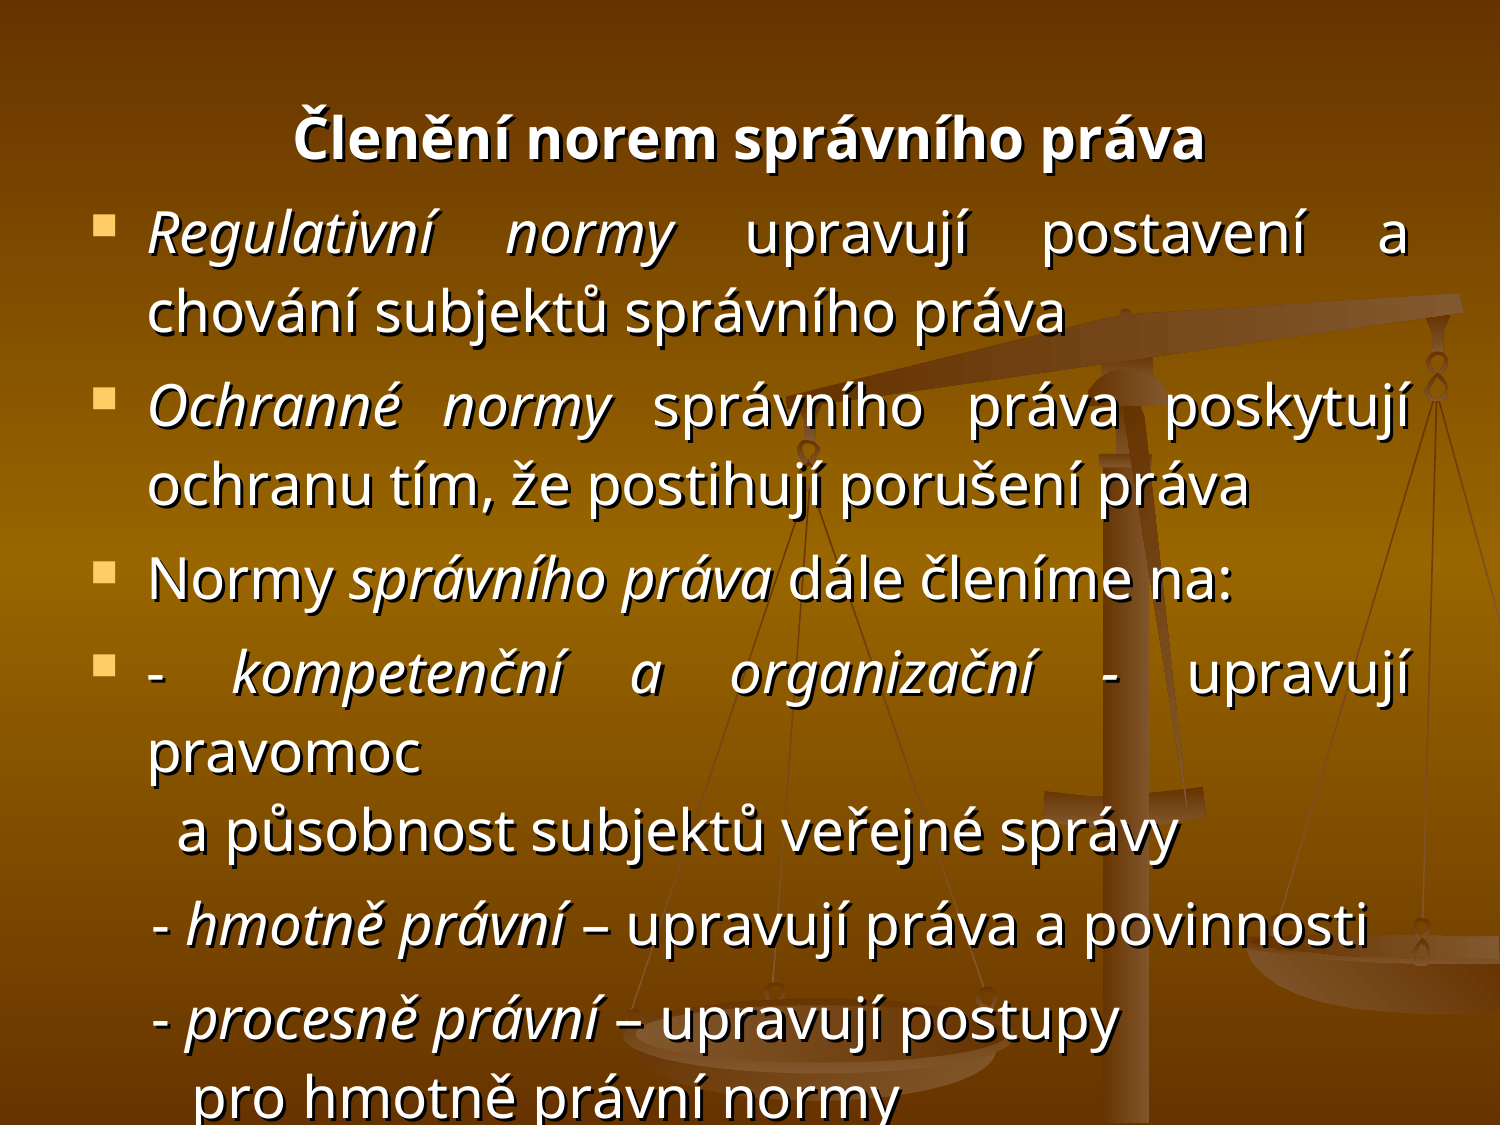

# Členění norem správního práva
Regulativní normy upravují postavení a chování subjektů správního práva
Ochranné normy správního práva poskytují ochranu tím, že postihují porušení práva
Normy správního práva dále členíme na:
- kompetenční a organizační - upravují pravomoc
 a působnost subjektů veřejné správy
 - hmotně právní – upravují práva a povinnosti
 - procesně právní – upravují postupy
 pro hmotně právní normy